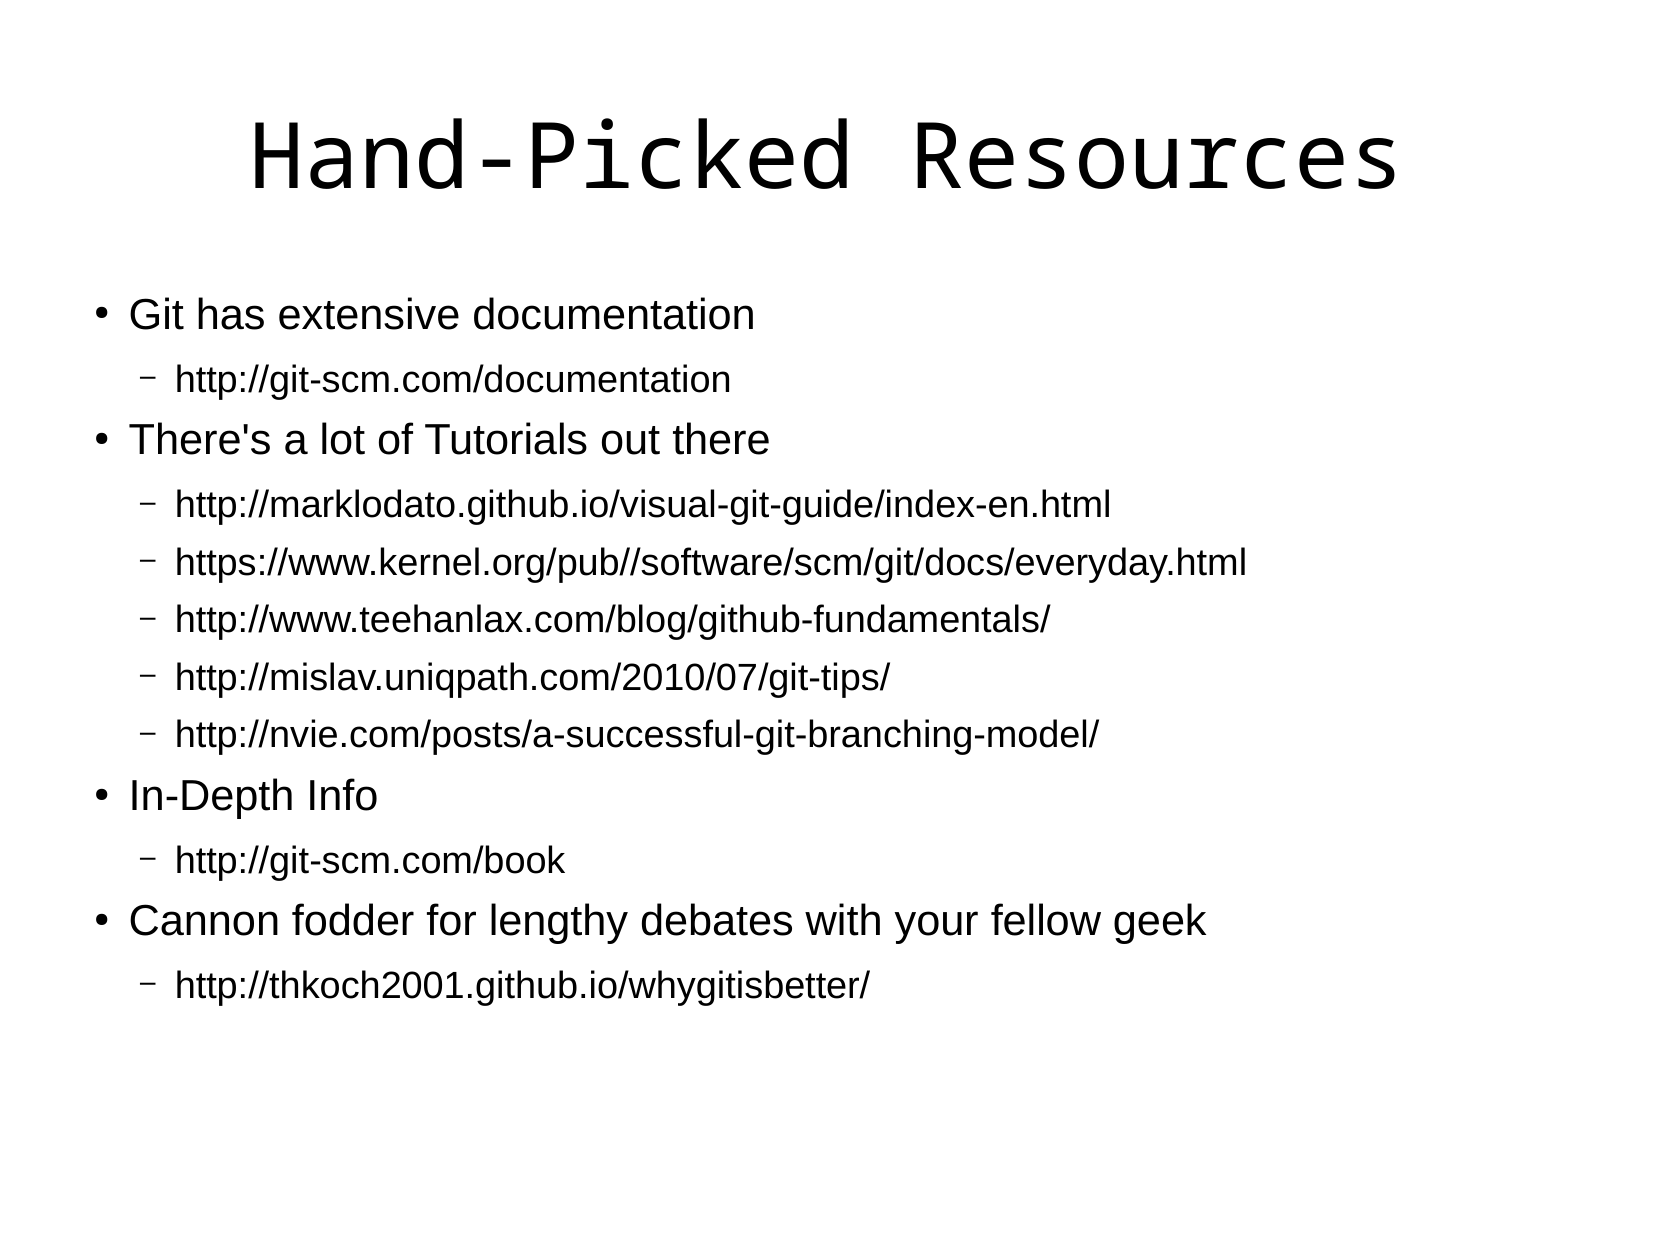

# Hand-Picked Resources
Git has extensive documentation
http://git-scm.com/documentation
There's a lot of Tutorials out there
http://marklodato.github.io/visual-git-guide/index-en.html
https://www.kernel.org/pub//software/scm/git/docs/everyday.html
http://www.teehanlax.com/blog/github-fundamentals/
http://mislav.uniqpath.com/2010/07/git-tips/
http://nvie.com/posts/a-successful-git-branching-model/
In-Depth Info
http://git-scm.com/book
Cannon fodder for lengthy debates with your fellow geek
http://thkoch2001.github.io/whygitisbetter/